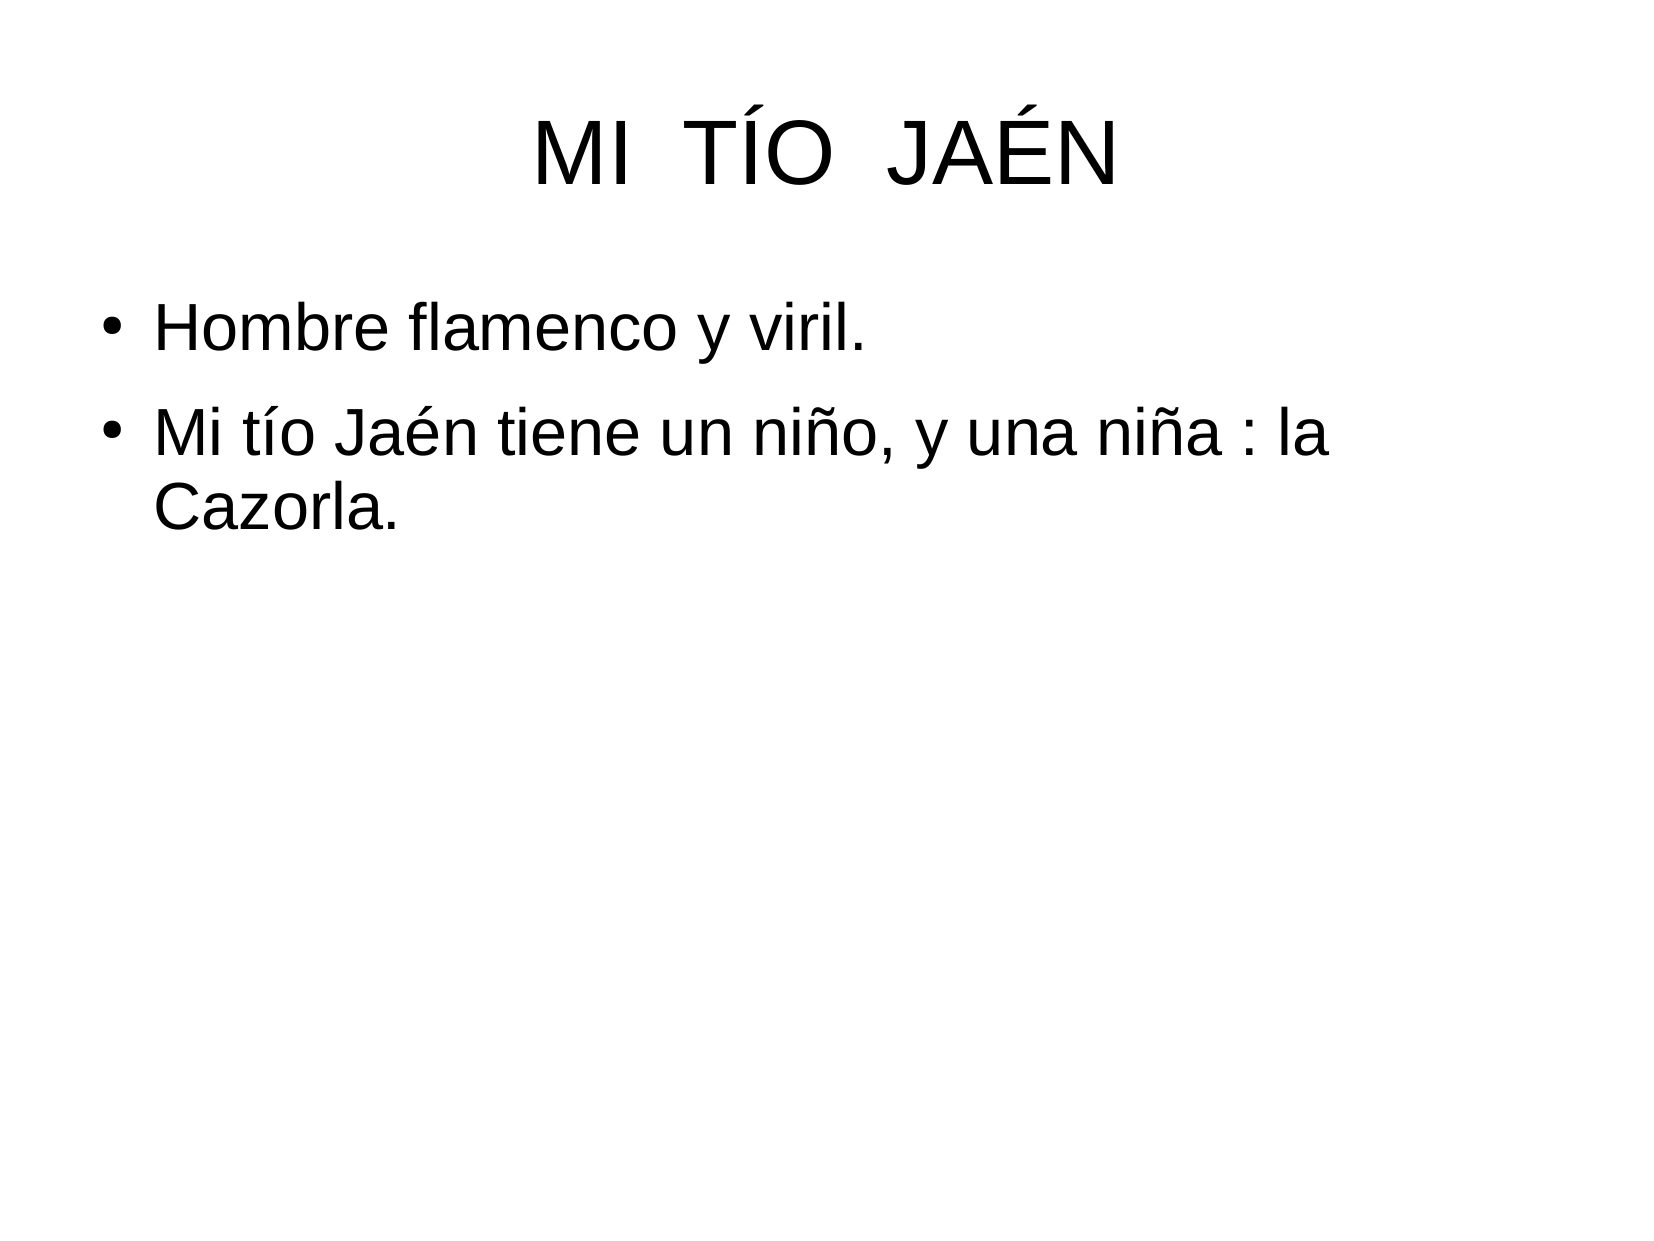

# MI TÍO JAÉN
Hombre flamenco y viril.
Mi tío Jaén tiene un niño, y una niña : la Cazorla.